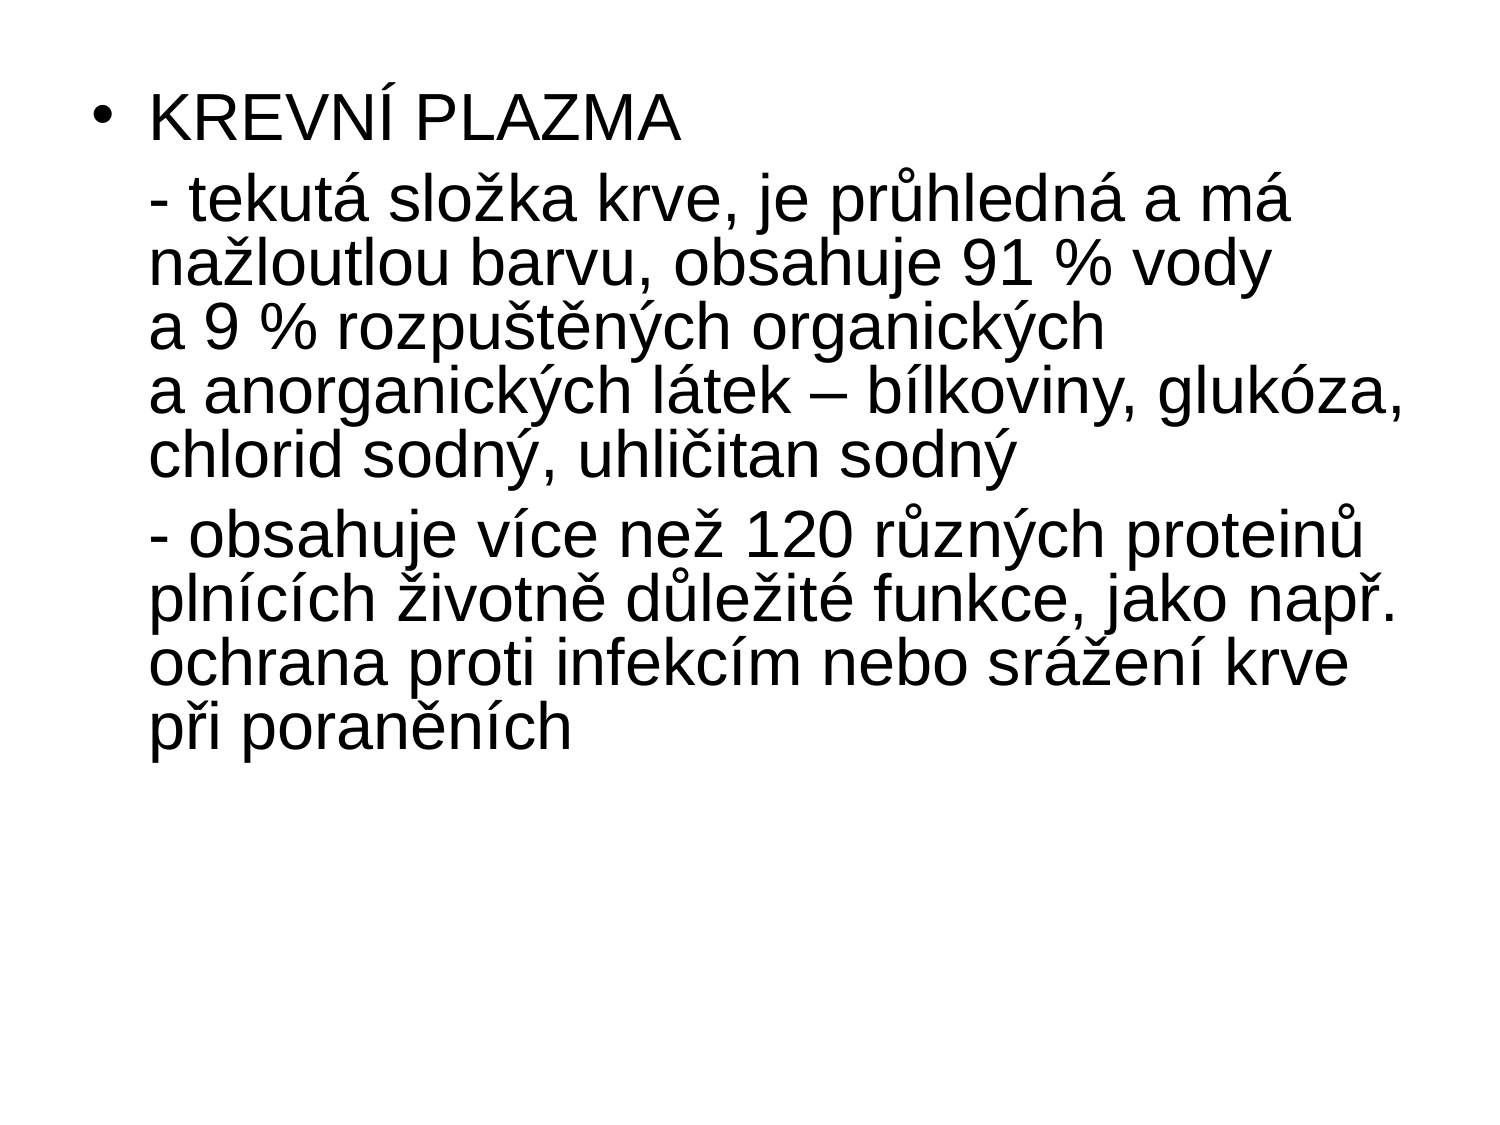

# KREVNÍ PLAZMA
	- tekutá složka krve, je průhledná a má nažloutlou barvu, obsahuje 91 % vody
a 9 % rozpuštěných organických
a anorganických látek – bílkoviny, glukóza, chlorid sodný, uhličitan sodný
	- obsahuje více než 120 různých proteinů plnících životně důležité funkce, jako např. ochrana proti infekcím nebo srážení krve při poraněních